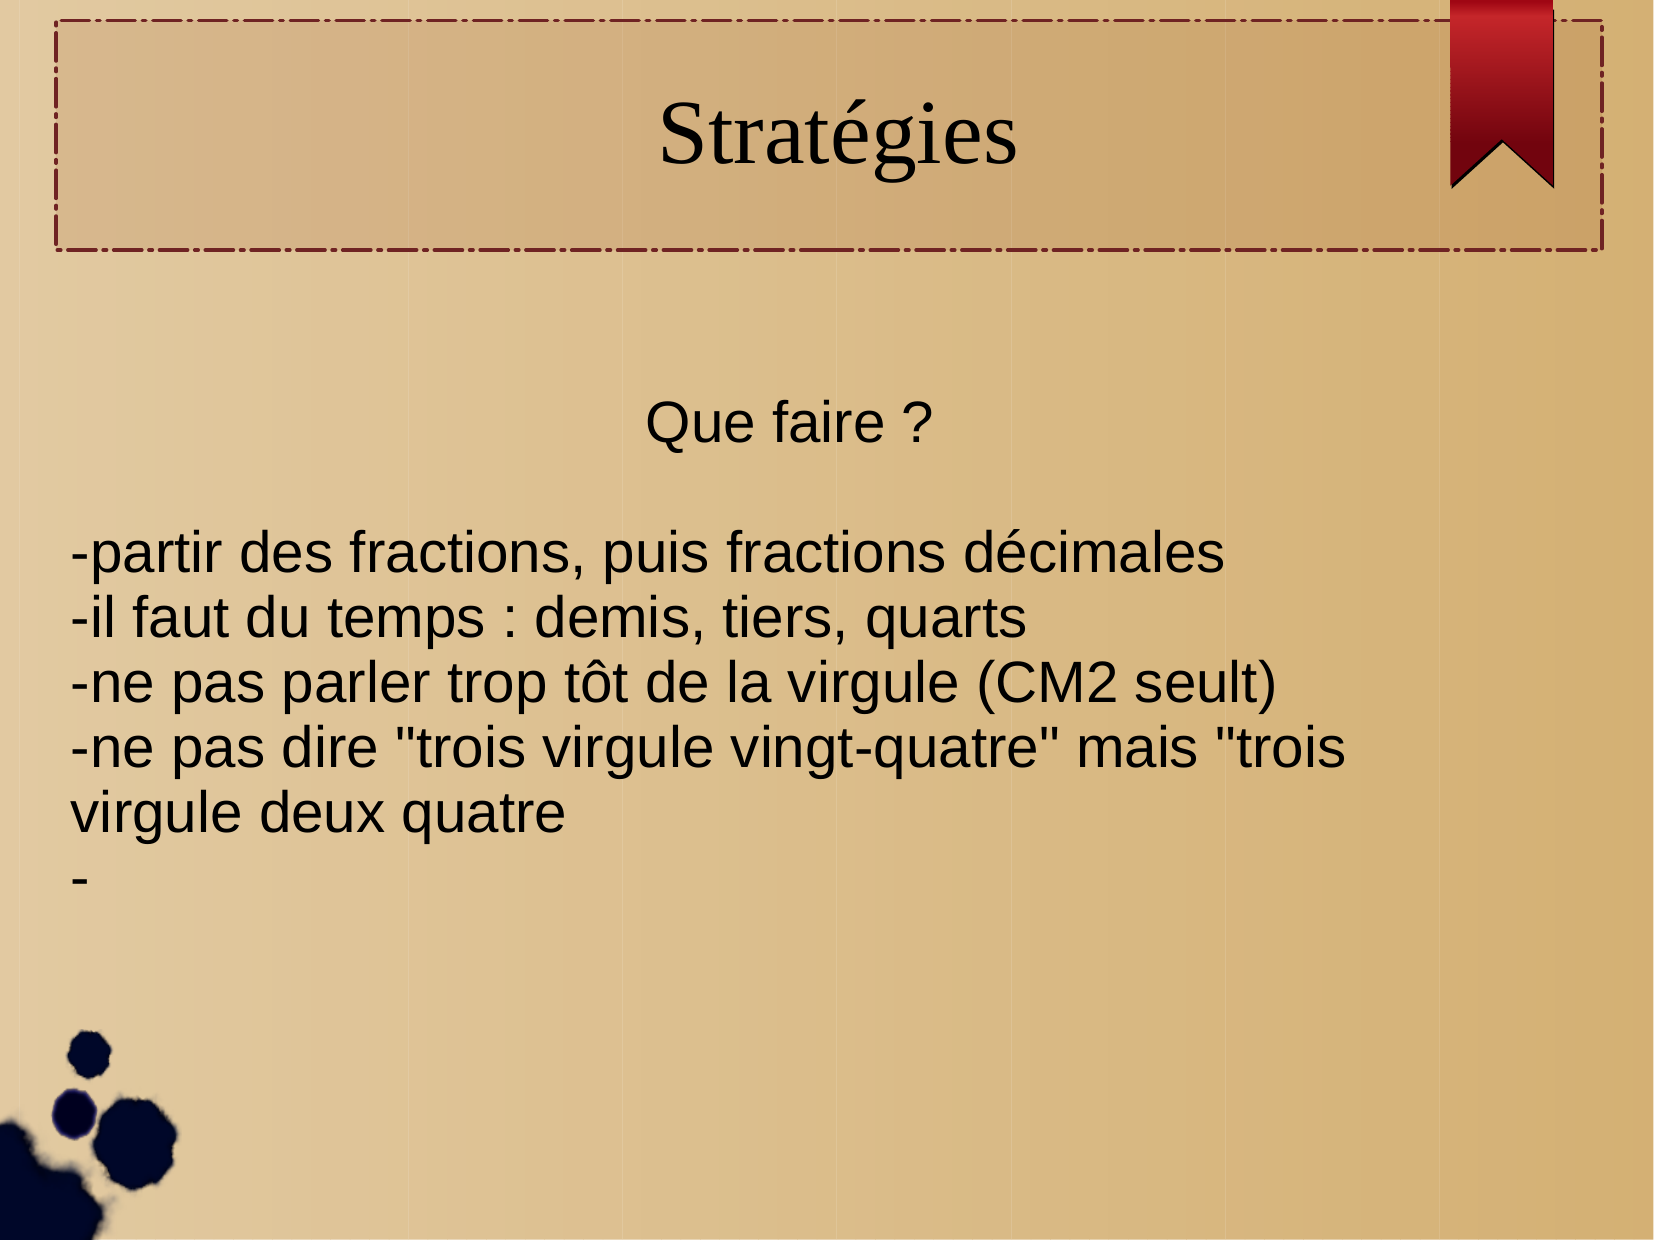

# Stratégies
Que faire ?
-partir des fractions, puis fractions décimales
-il faut du temps : demis, tiers, quarts
-ne pas parler trop tôt de la virgule (CM2 seult)
-ne pas dire "trois virgule vingt-quatre" mais "trois virgule deux quatre
-